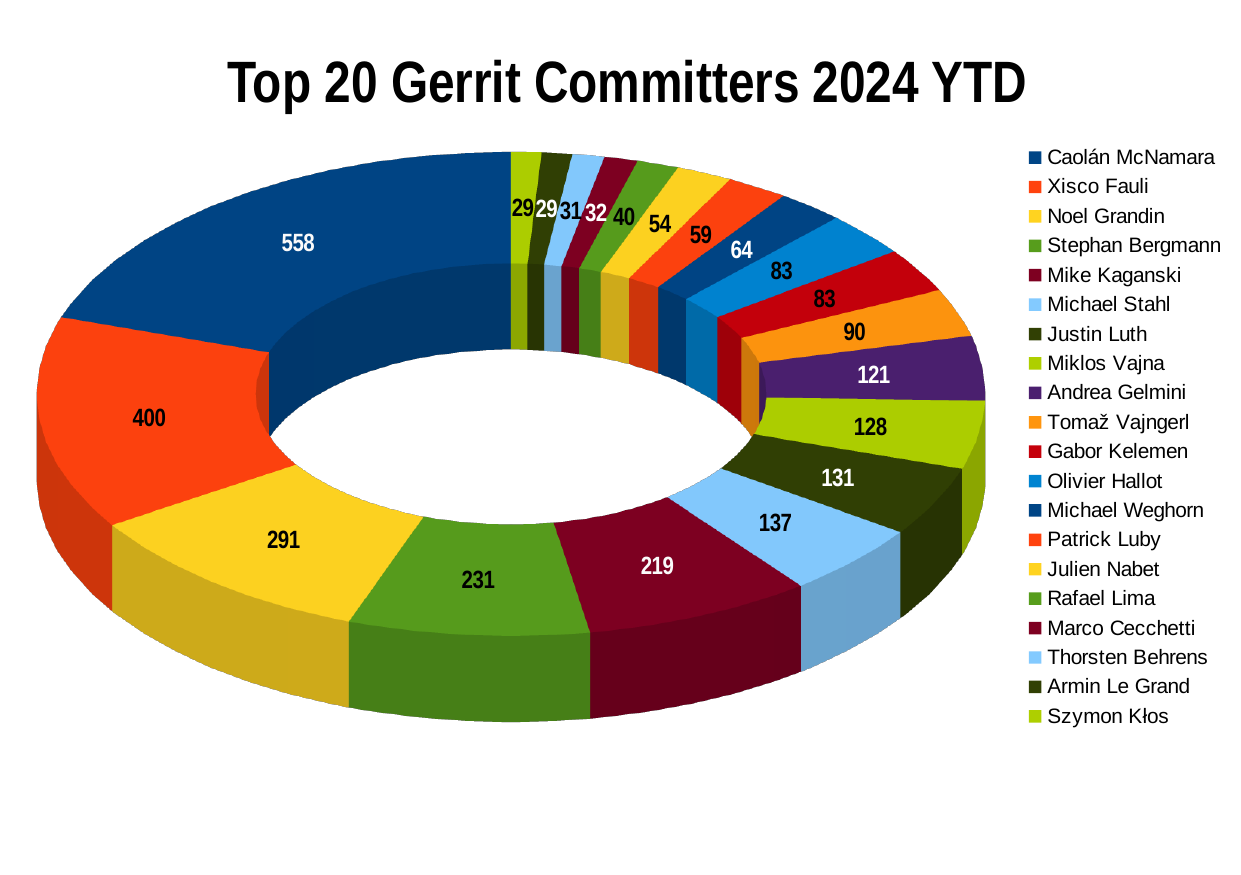

### Chart
| Category | Commits |
|---|---|
| Caolán McNamara | 558.0 |
| Xisco Fauli | 400.0 |
| Noel Grandin | 291.0 |
| Stephan Bergmann | 231.0 |
| Mike Kaganski | 219.0 |
| Michael Stahl | 137.0 |
| Justin Luth | 131.0 |
| Miklos Vajna | 128.0 |
| Andrea Gelmini | 121.0 |
| Tomaž Vajngerl | 90.0 |
| Gabor Kelemen | 83.0 |
| Olivier Hallot | 83.0 |
| Michael Weghorn | 64.0 |
| Patrick Luby | 59.0 |
| Julien Nabet | 54.0 |
| Rafael Lima | 40.0 |
| Marco Cecchetti | 32.0 |
| Thorsten Behrens | 31.0 |
| Armin Le Grand | 29.0 |
| Szymon Kłos | 29.0 |Top 20 Gerrit Committers 2024 YTD